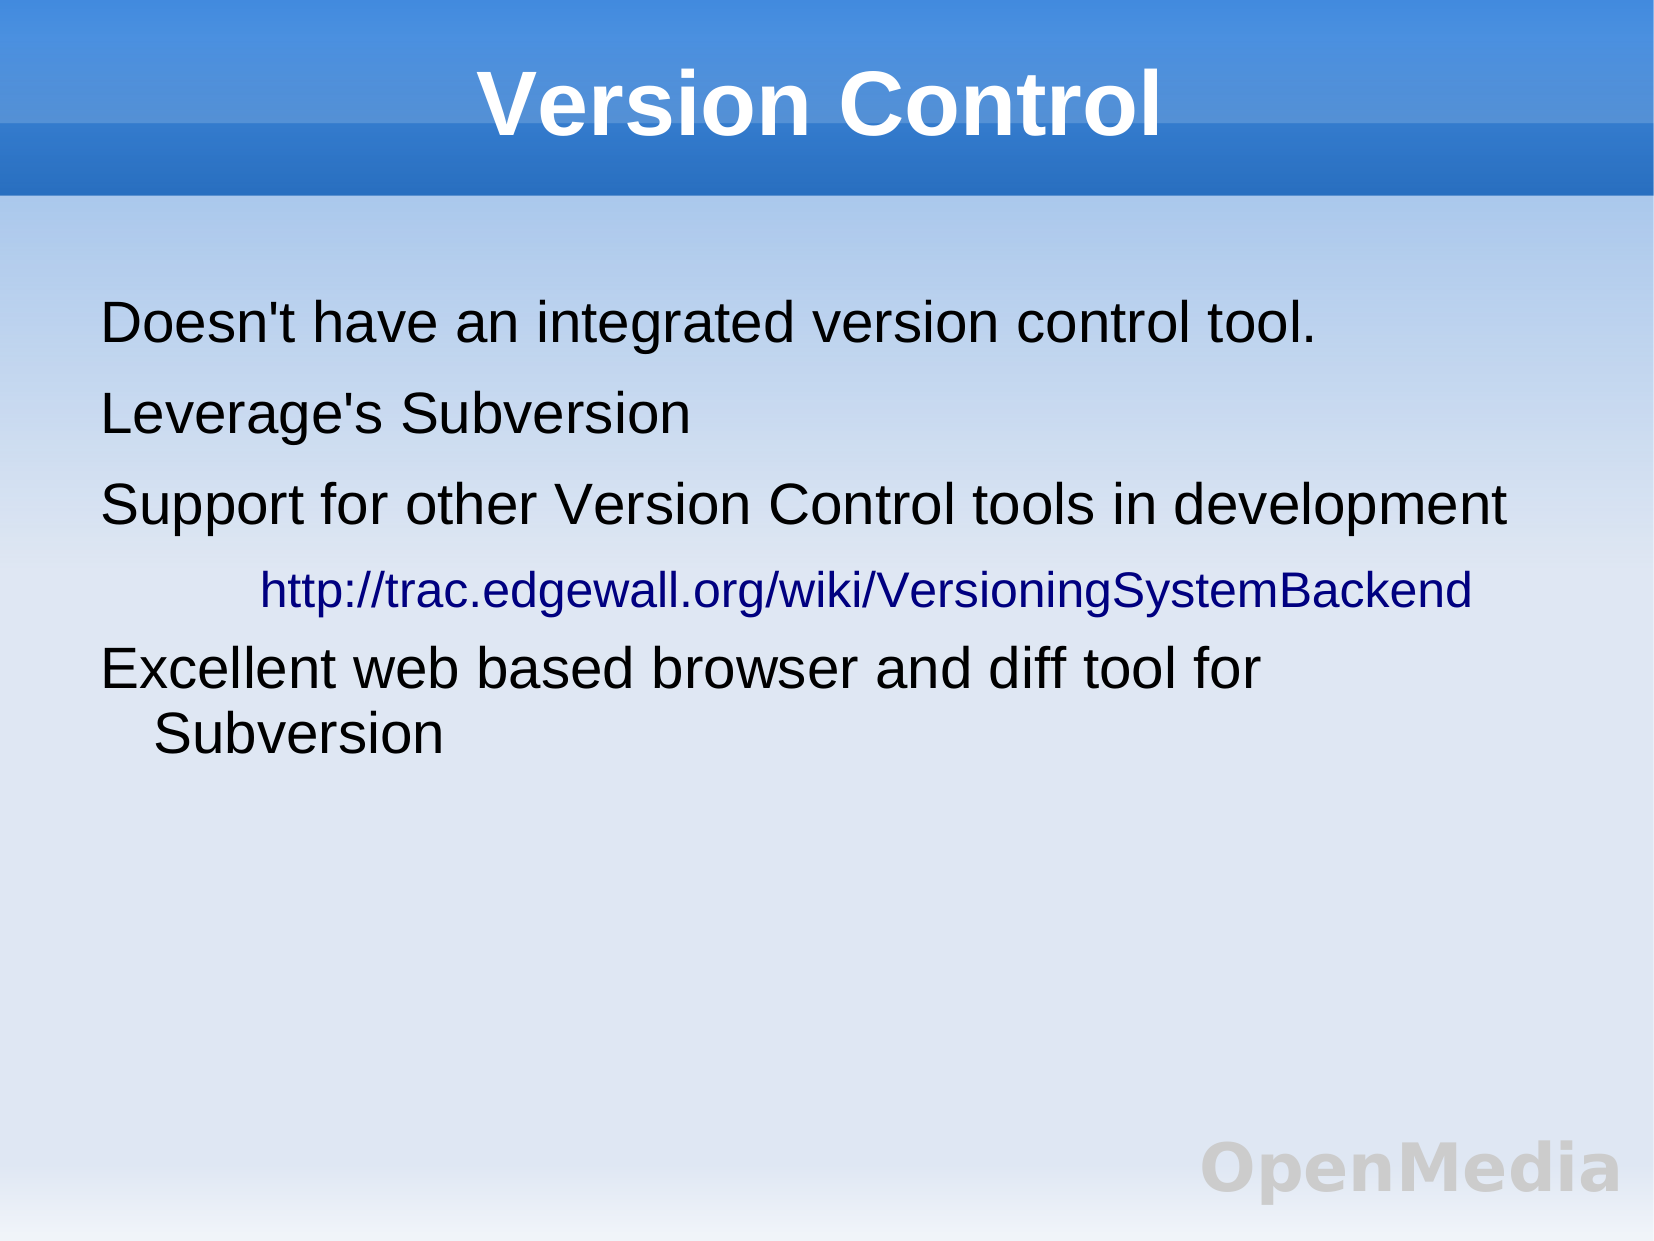

# Version Control
Doesn't have an integrated version control tool.
Leverage's Subversion
Support for other Version Control tools in development
http://trac.edgewall.org/wiki/VersioningSystemBackend
Excellent web based browser and diff tool for Subversion
18